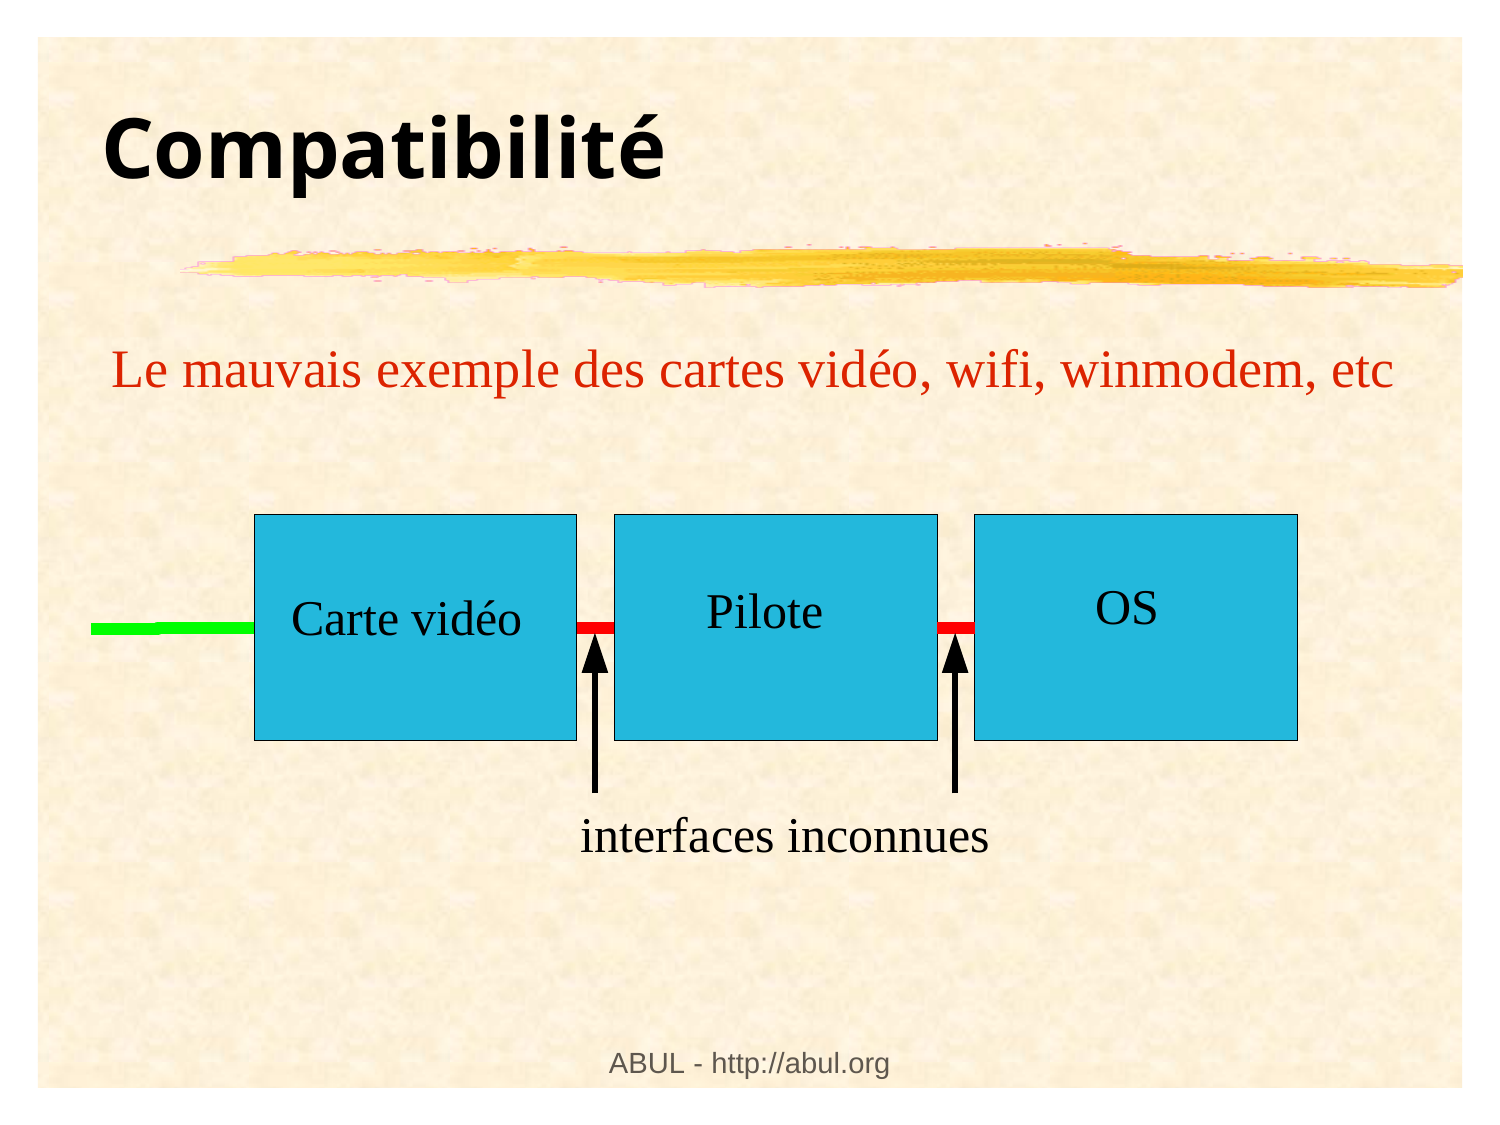

# Compatibilité
Le mauvais exemple des cartes vidéo, wifi, winmodem, etc
OS
Pilote
Carte vidéo
interfaces inconnues